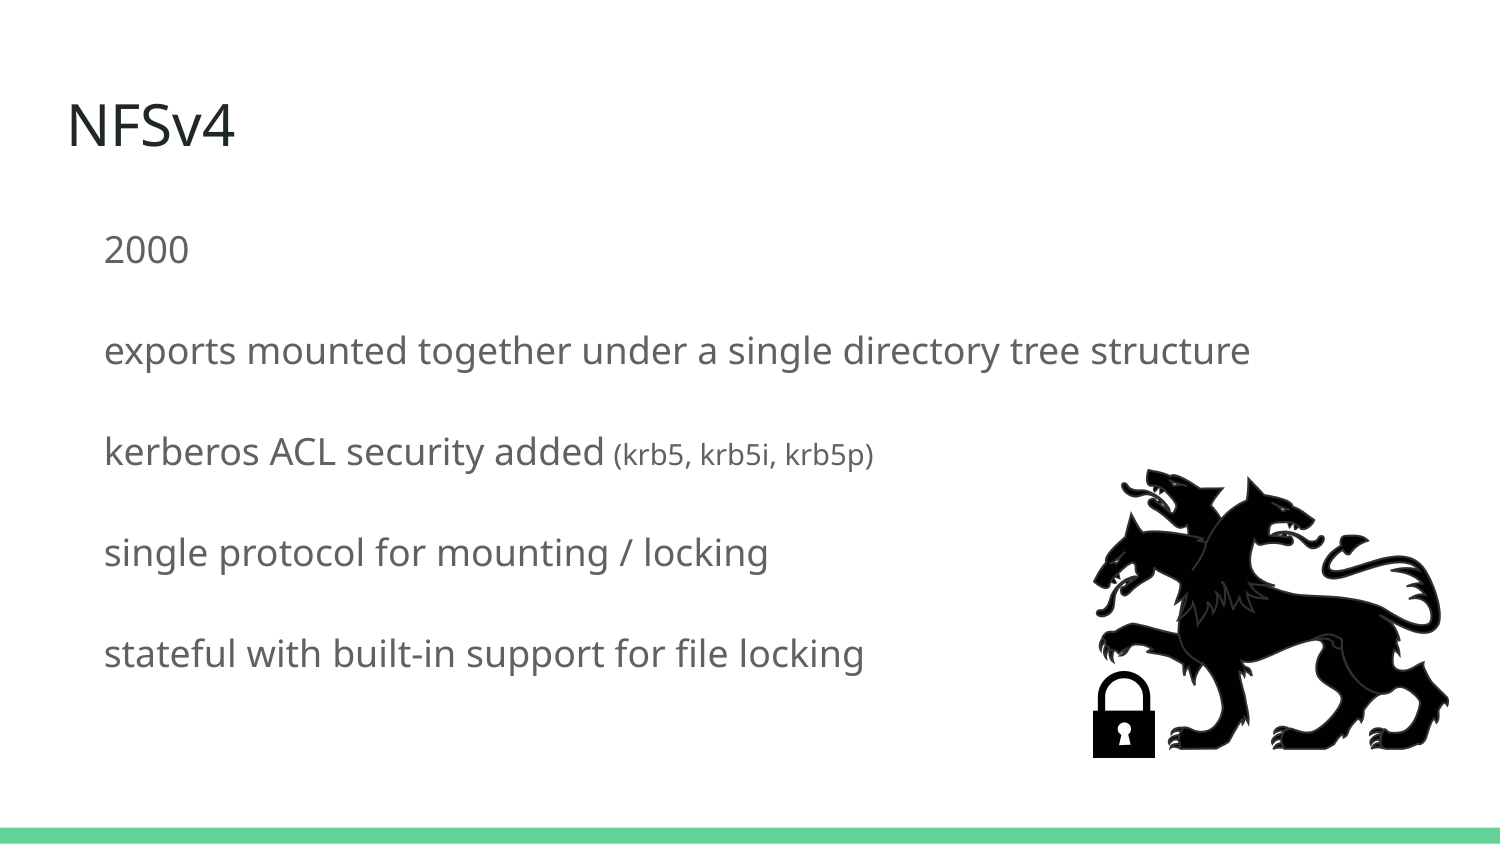

# NFSv4
2000
exports mounted together under a single directory tree structure
kerberos ACL security added (krb5, krb5i, krb5p)
single protocol for mounting / locking
stateful with built-in support for file locking